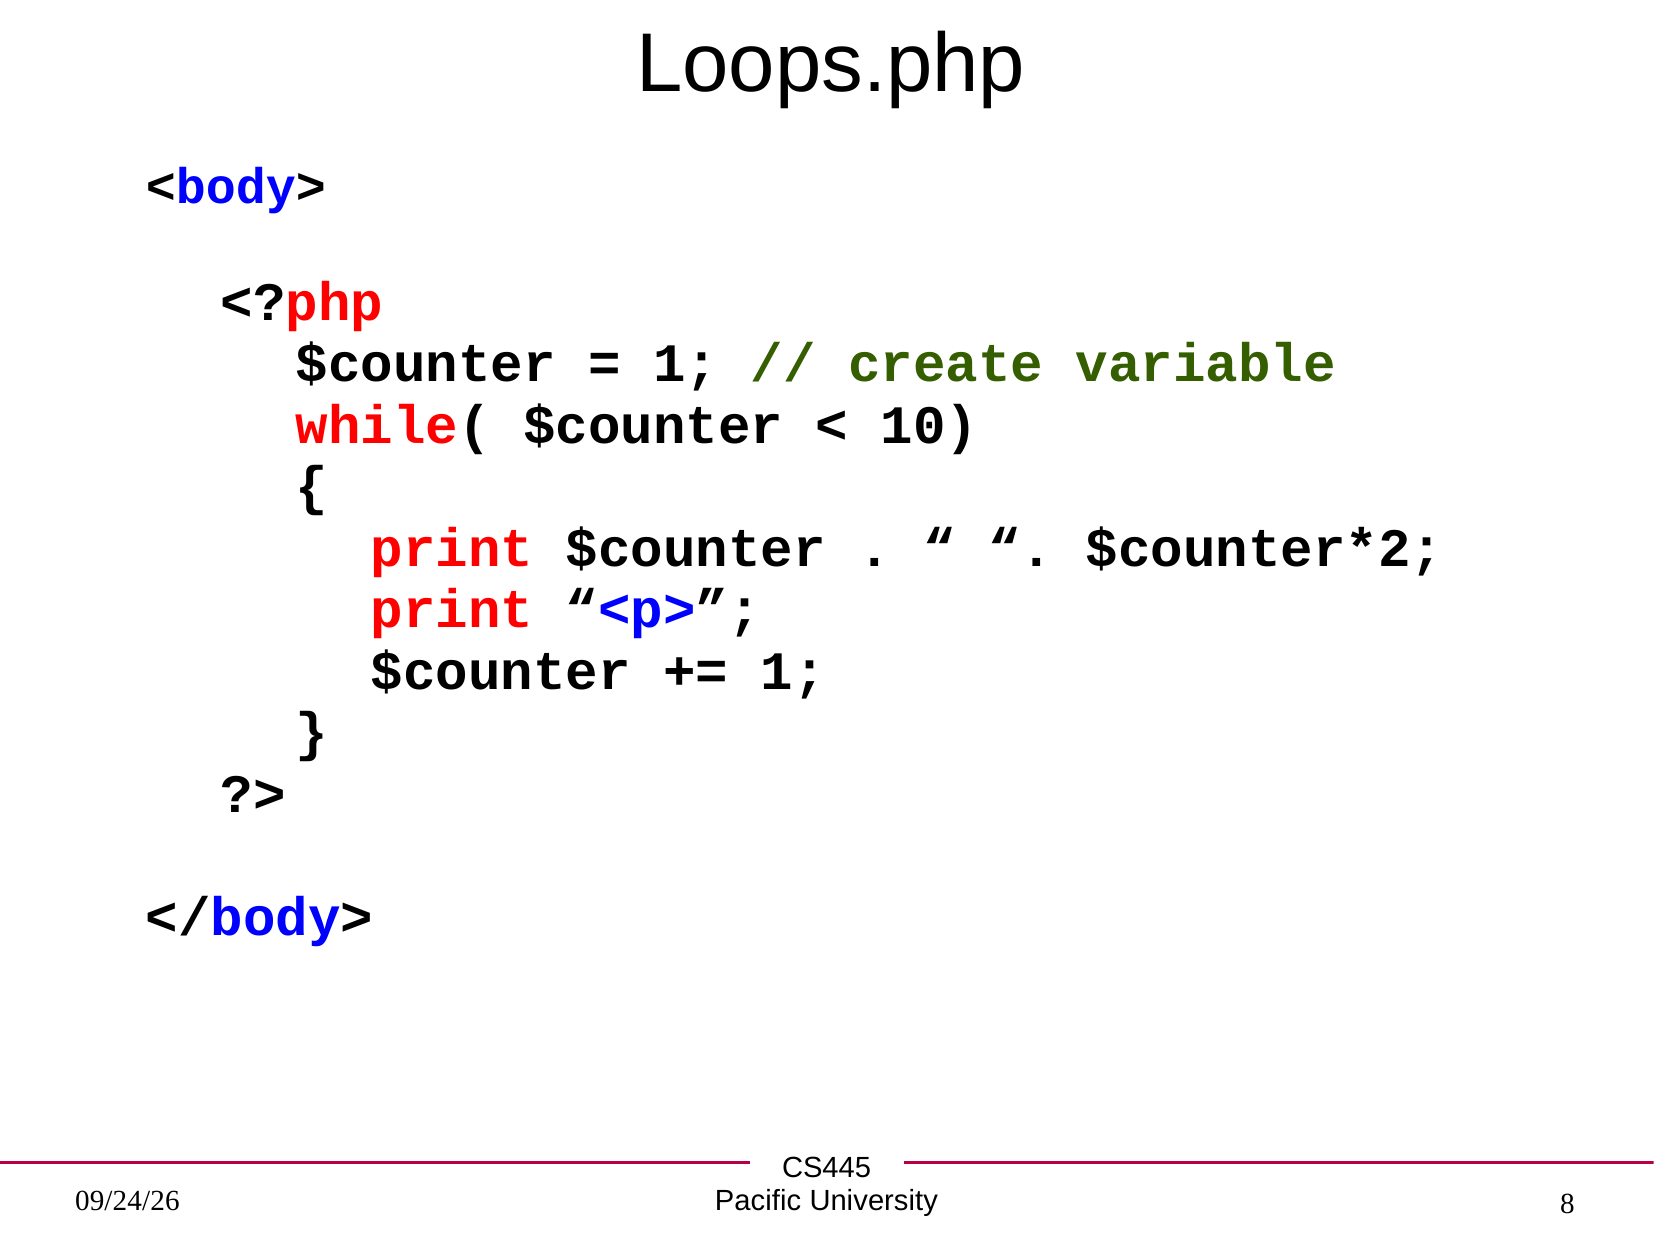

# Loops.php
<body>
	<?php
 		$counter = 1; // create variable
		while( $counter < 10)
		{
			print $counter . “ “. $counter*2;
			print “<p>”;
			$counter += 1;
		}
	?>
</body>